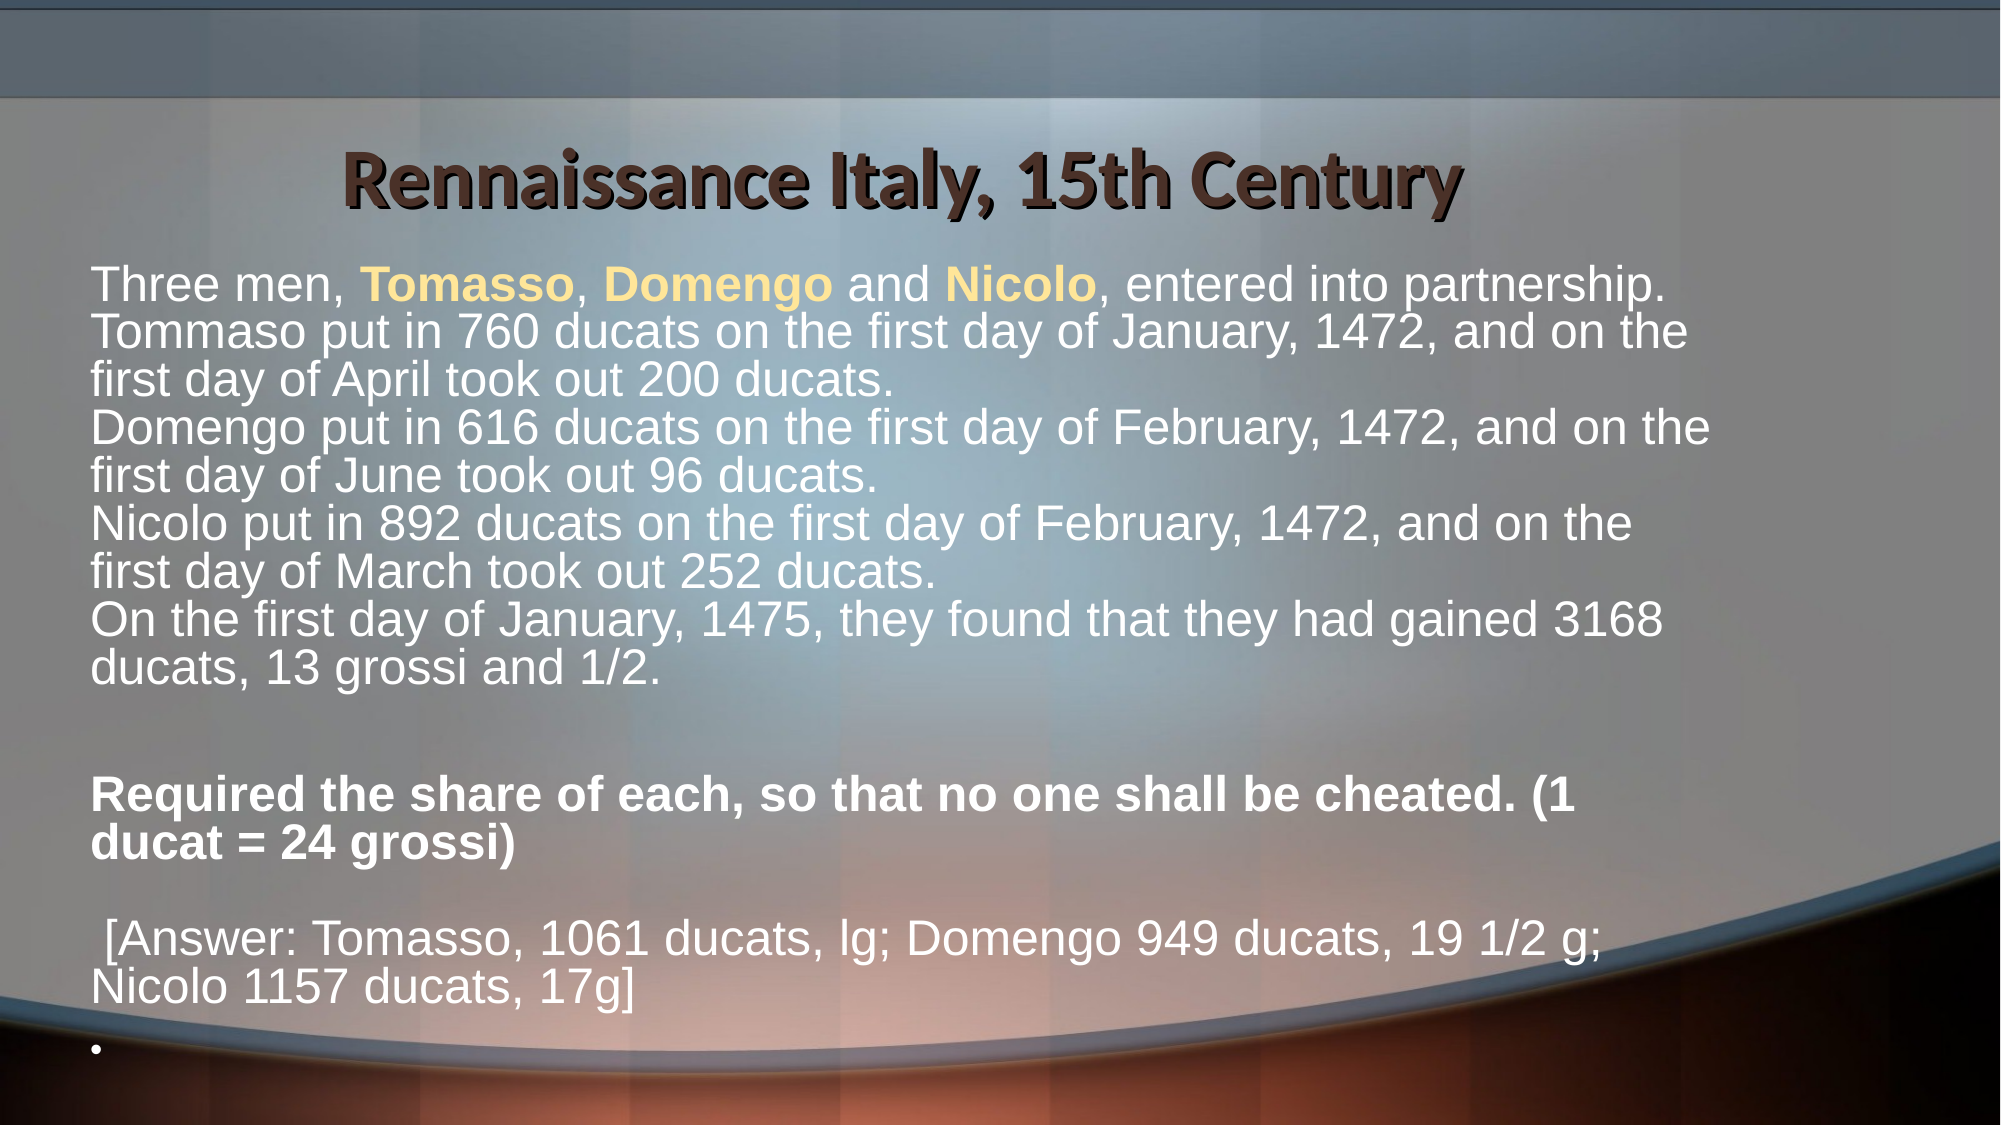

# Rennaissance Italy, 15th Century
Three men, Tomasso, Domengo and Nicolo, entered into partnership. Tommaso put in 760 ducats on the first day of January, 1472, and on the first day of April took out 200 ducats.
Domengo put in 616 ducats on the first day of February, 1472, and on the first day of June took out 96 ducats.
Nicolo put in 892 ducats on the first day of February, 1472, and on the first day of March took out 252 ducats.
On the first day of January, 1475, they found that they had gained 3168 ducats, 13 grossi and 1/2.
Required the share of each, so that no one shall be cheated. (1 ducat = 24 grossi)
 [Answer: Tomasso, 1061 ducats, lg; Domengo 949 ducats, 19 1/2 g; Nicolo 1157 ducats, 17g]